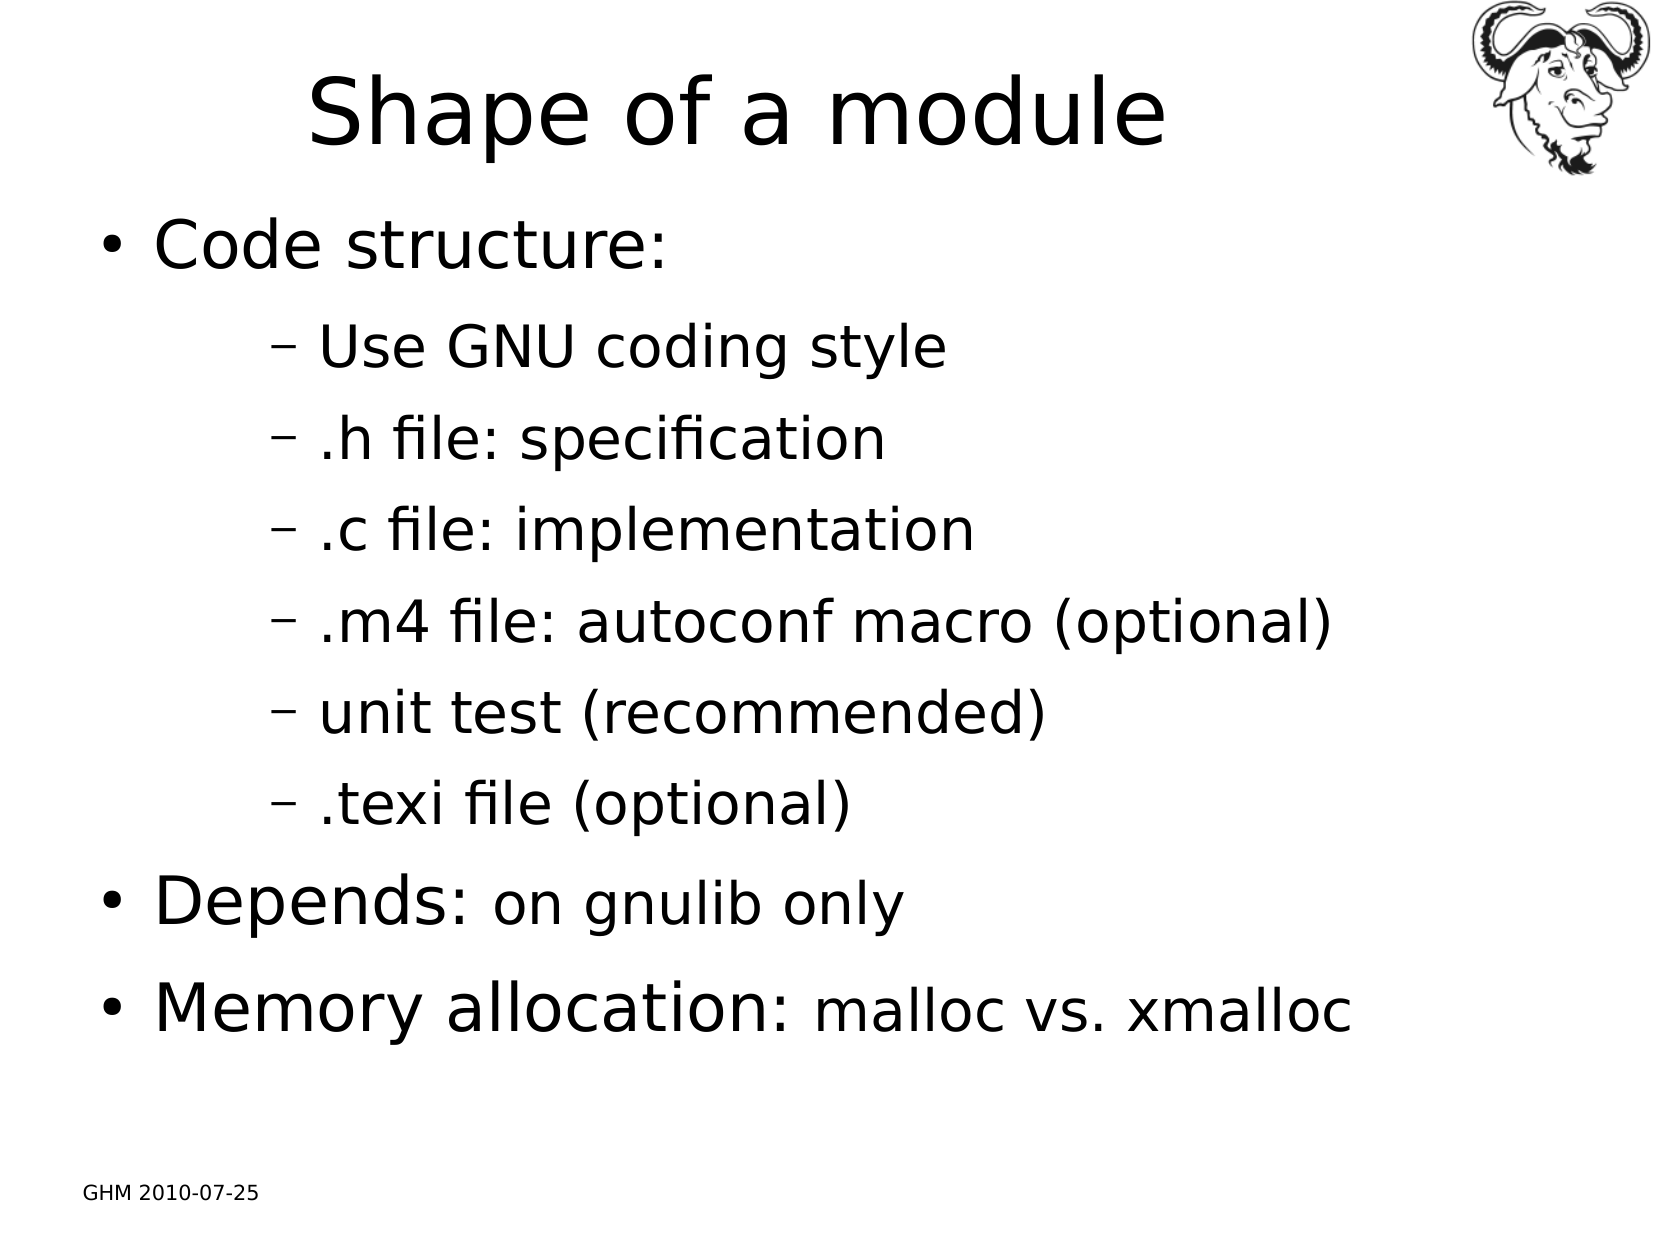

# Shape of a module
Code structure:
Use GNU coding style
.h file: specification
.c file: implementation
.m4 file: autoconf macro (optional)
unit test (recommended)
.texi file (optional)
Depends: on gnulib only
Memory allocation: malloc vs. xmalloc